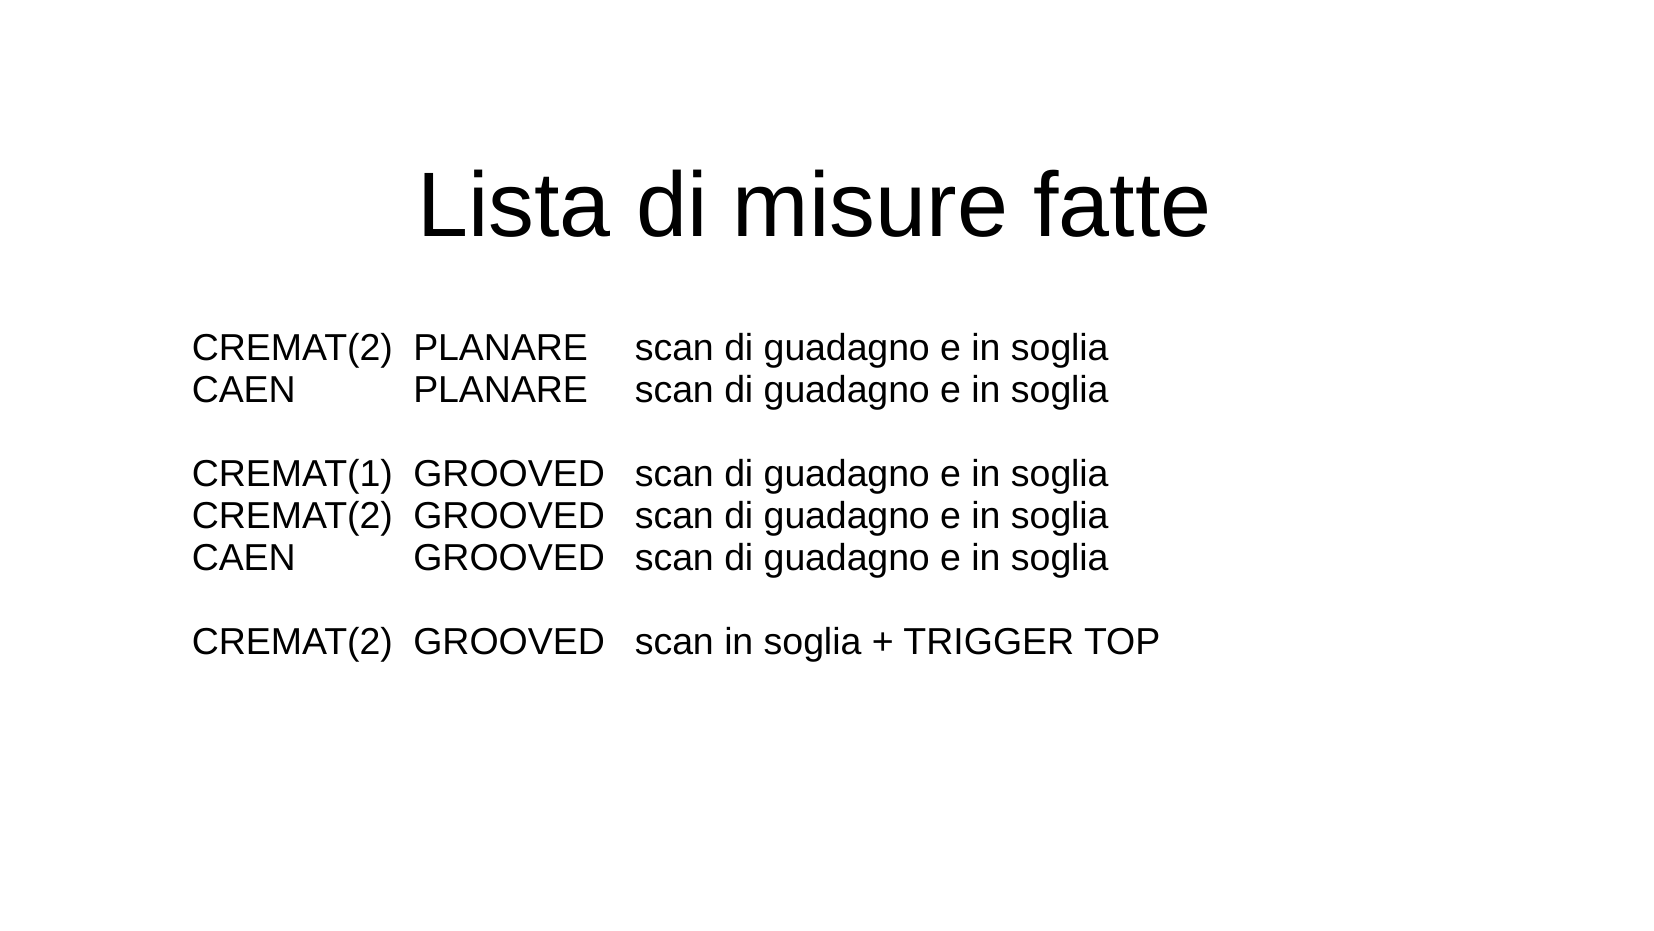

# Lista di misure fatte
CREMAT(2) 	PLANARE	scan di guadagno e in soglia
CAEN 		PLANARE	scan di guadagno e in soglia
CREMAT(1) 	GROOVED	scan di guadagno e in soglia
CREMAT(2) 	GROOVED	scan di guadagno e in soglia
CAEN 		GROOVED	scan di guadagno e in soglia
CREMAT(2) 	GROOVED	scan in soglia + TRIGGER TOP